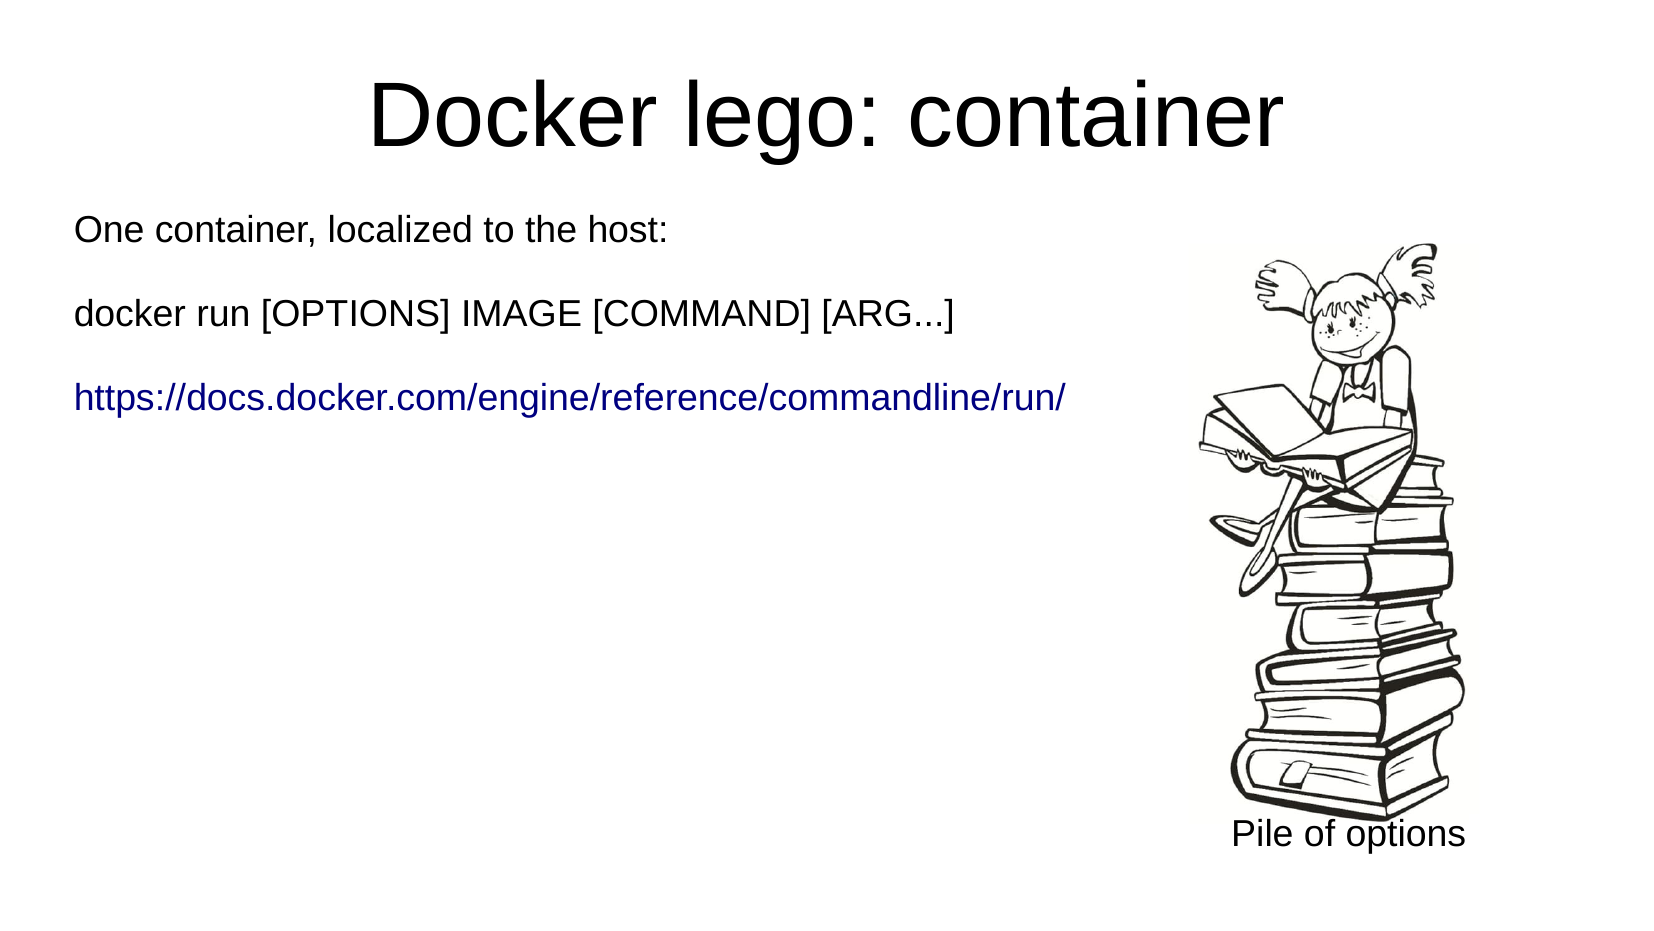

# Docker lego: container
One container, localized to the host:
docker run [OPTIONS] IMAGE [COMMAND] [ARG...]
https://docs.docker.com/engine/reference/commandline/run/
Pile of options